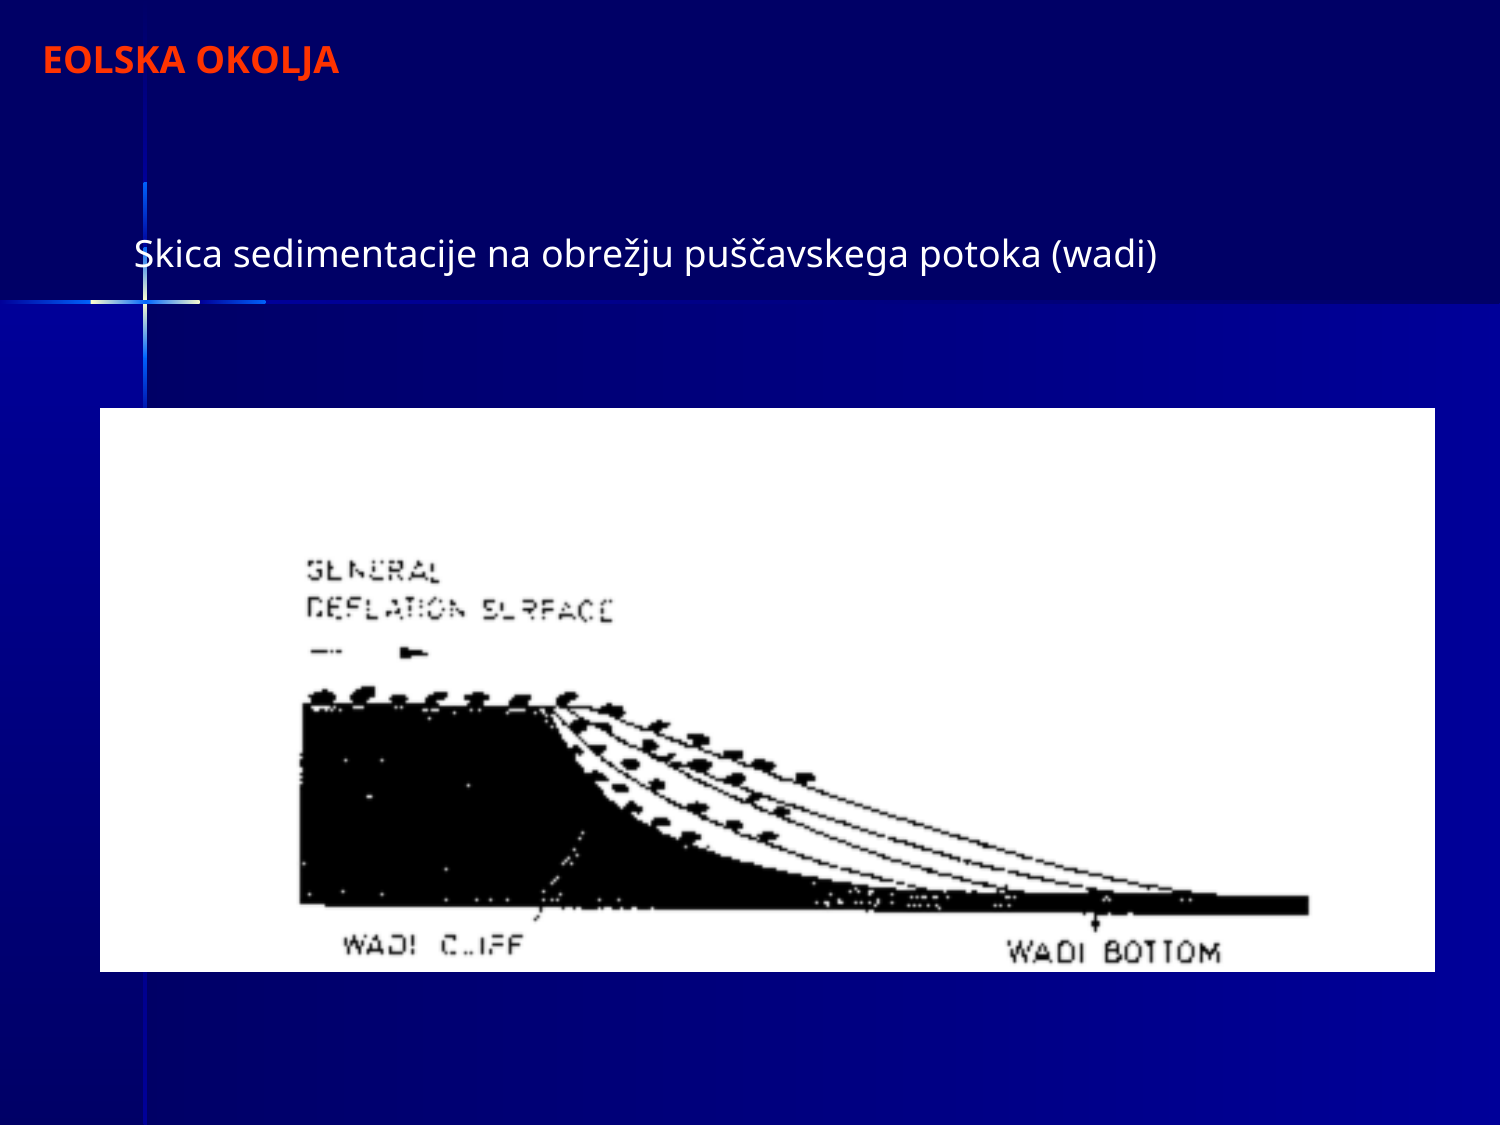

EOLSKA OKOLJA
Skica sedimentacije na obrežju puščavskega potoka (wadi)